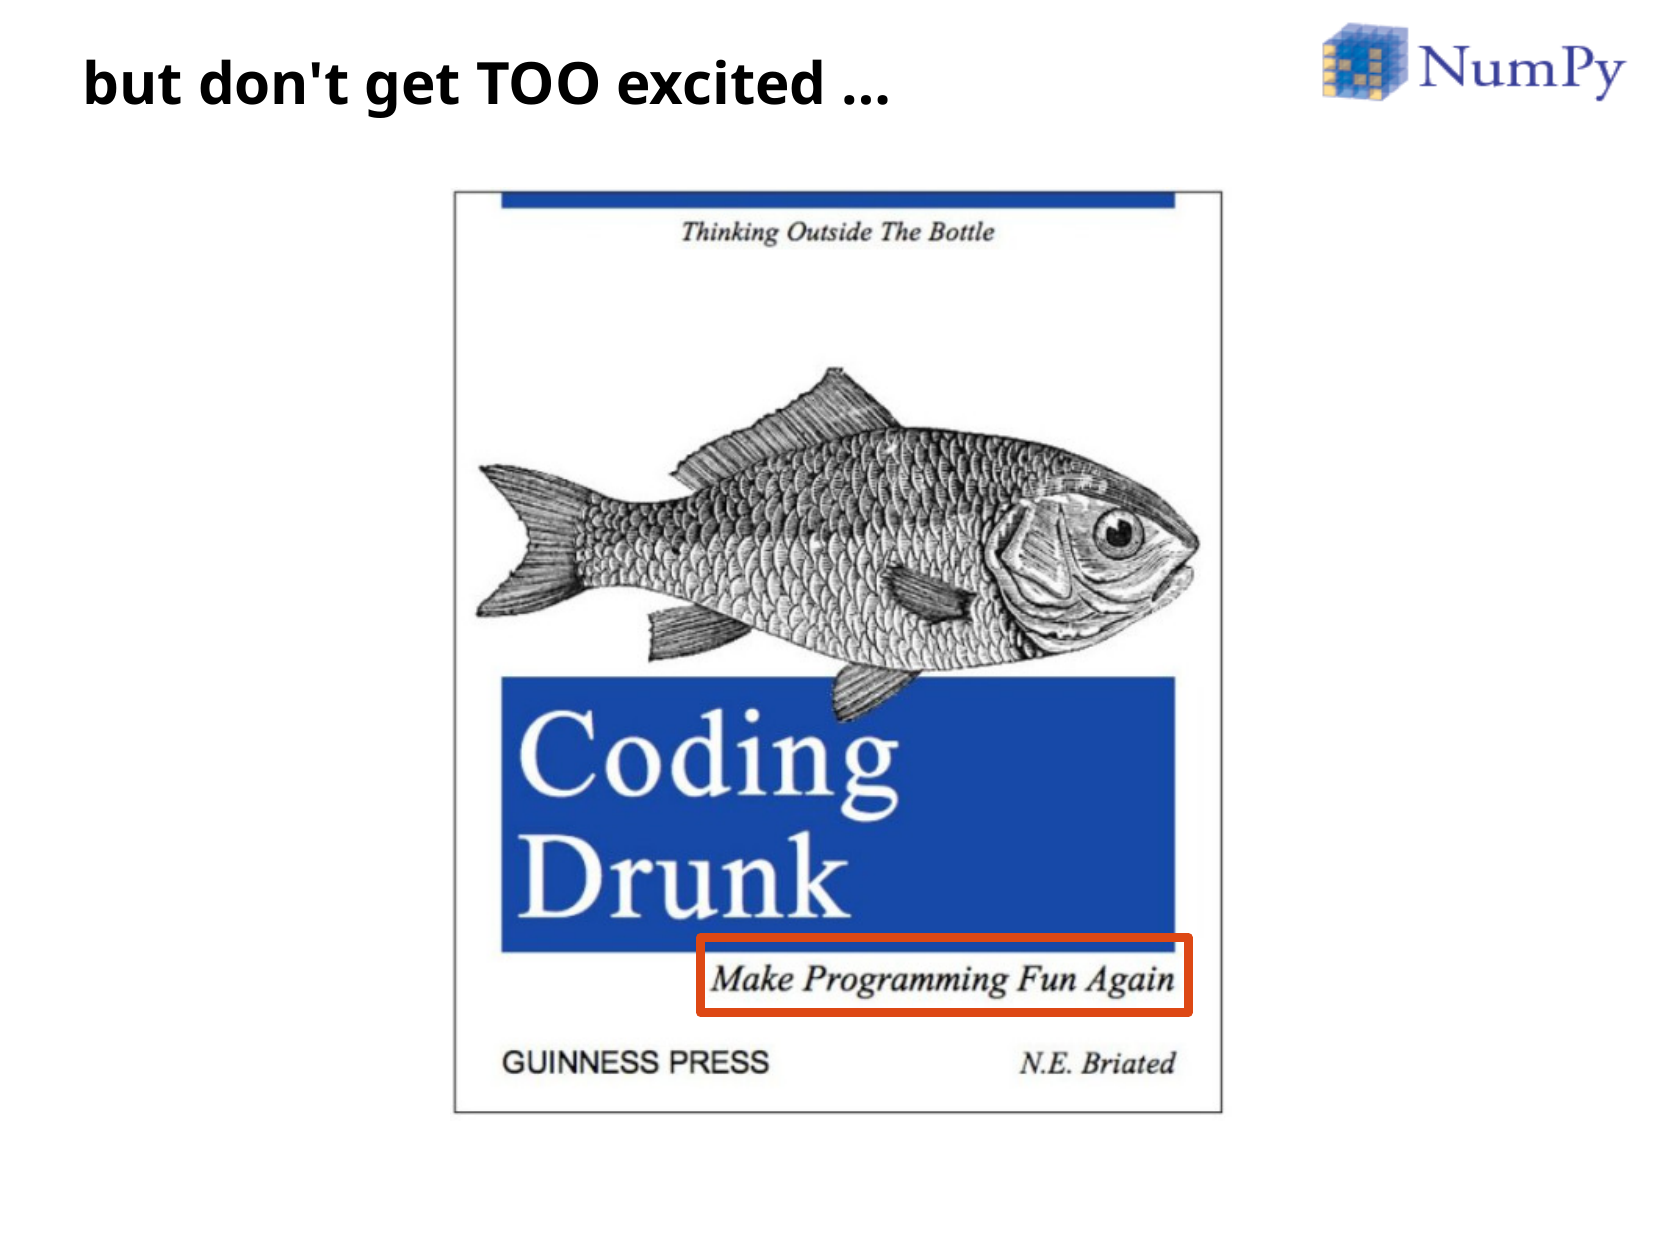

# but don't get TOO excited …